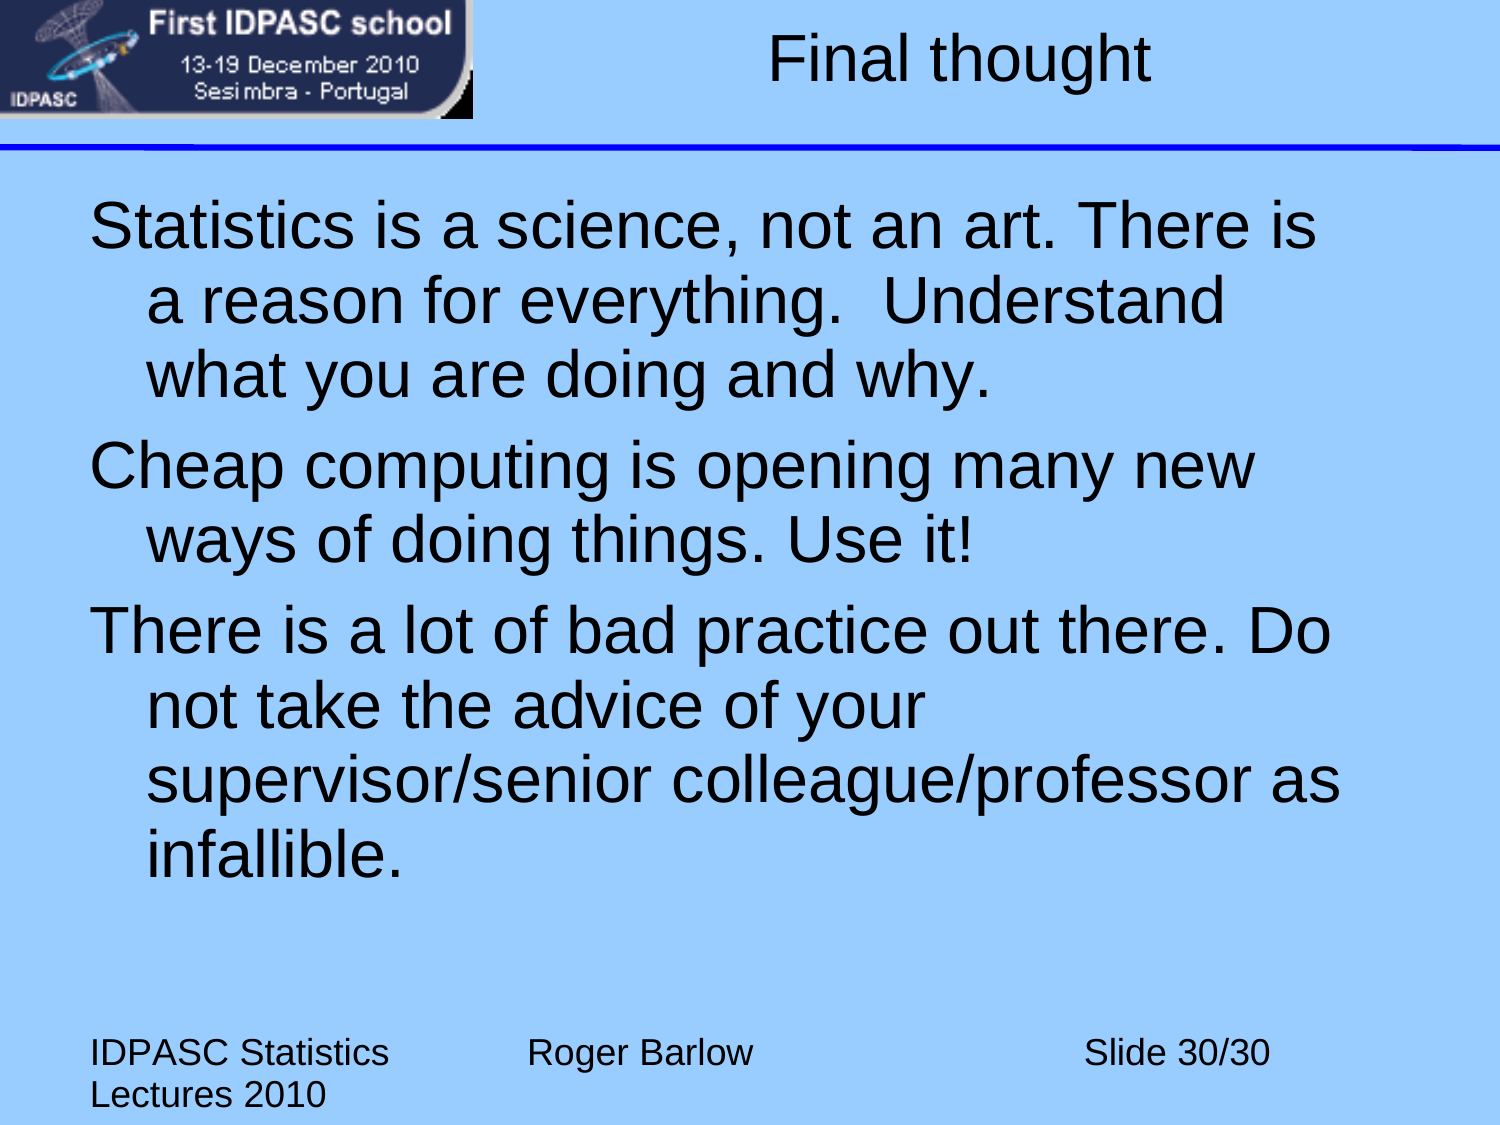

# Final thought
Statistics is a science, not an art. There is a reason for everything. Understand what you are doing and why.
Cheap computing is opening many new ways of doing things. Use it!
There is a lot of bad practice out there. Do not take the advice of your supervisor/senior colleague/professor as infallible.
30